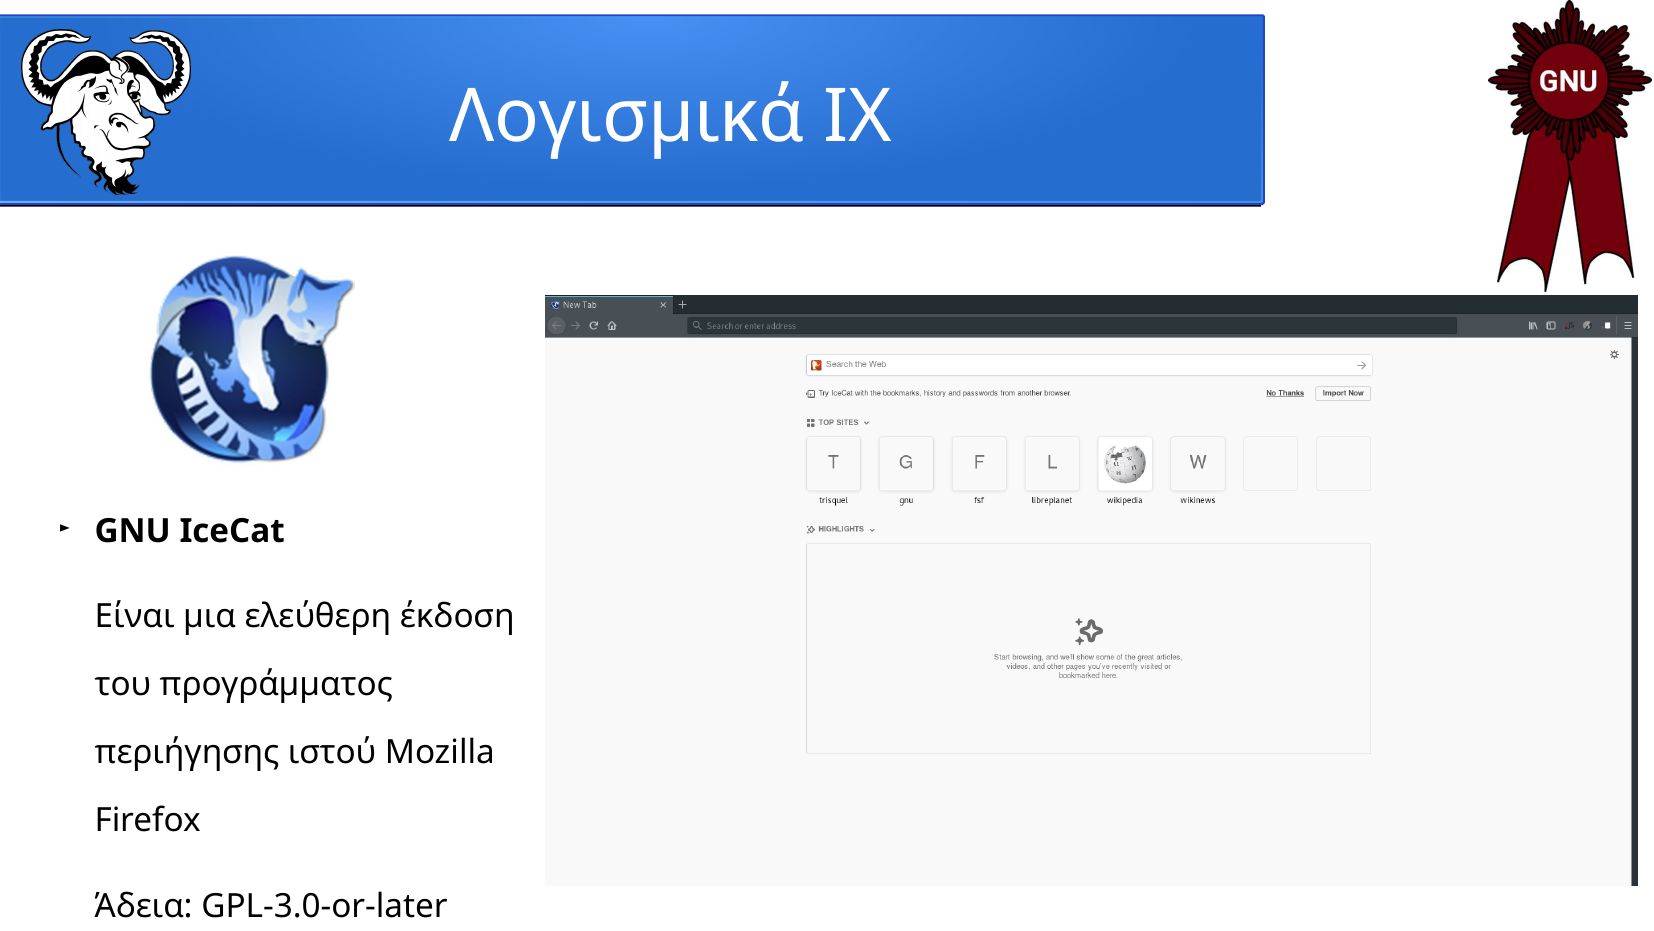

# Λογισμικά IX
GNU IceCat
Είναι μια ελεύθερη έκδοση του προγράμματος περιήγησης ιστού Mozilla Firefox
Άδεια: GPL-3.0-or-later